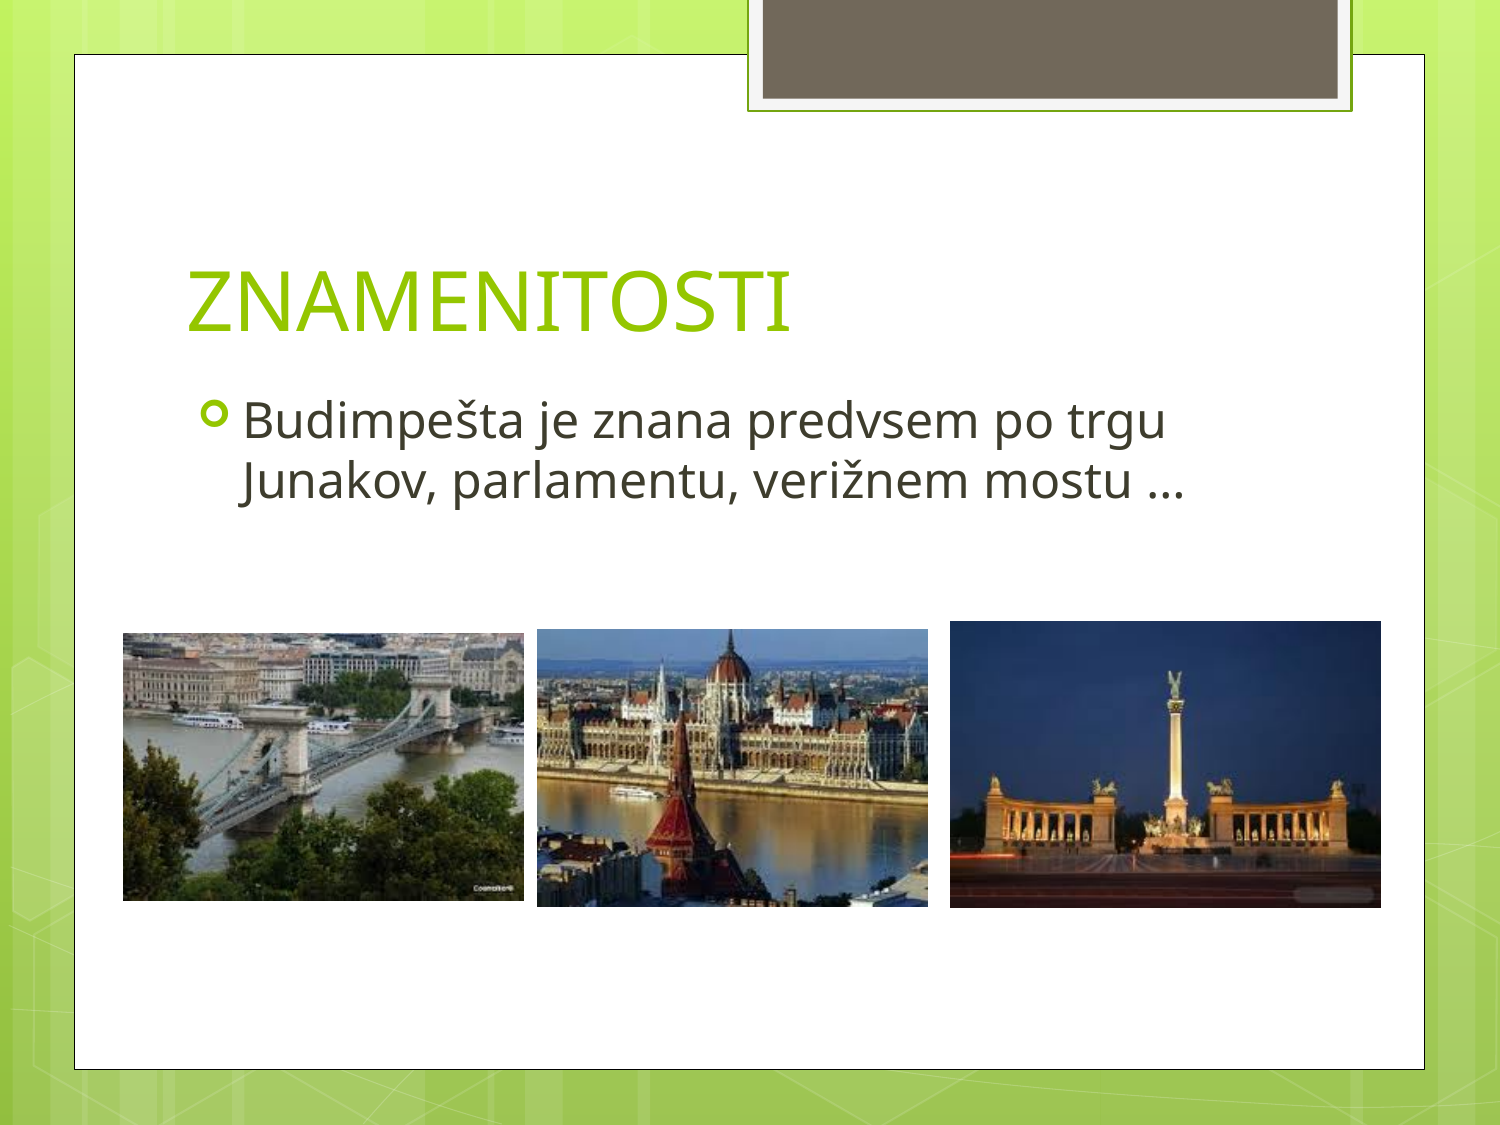

# ZNAMENITOSTI
Budimpešta je znana predvsem po trgu Junakov, parlamentu, verižnem mostu …